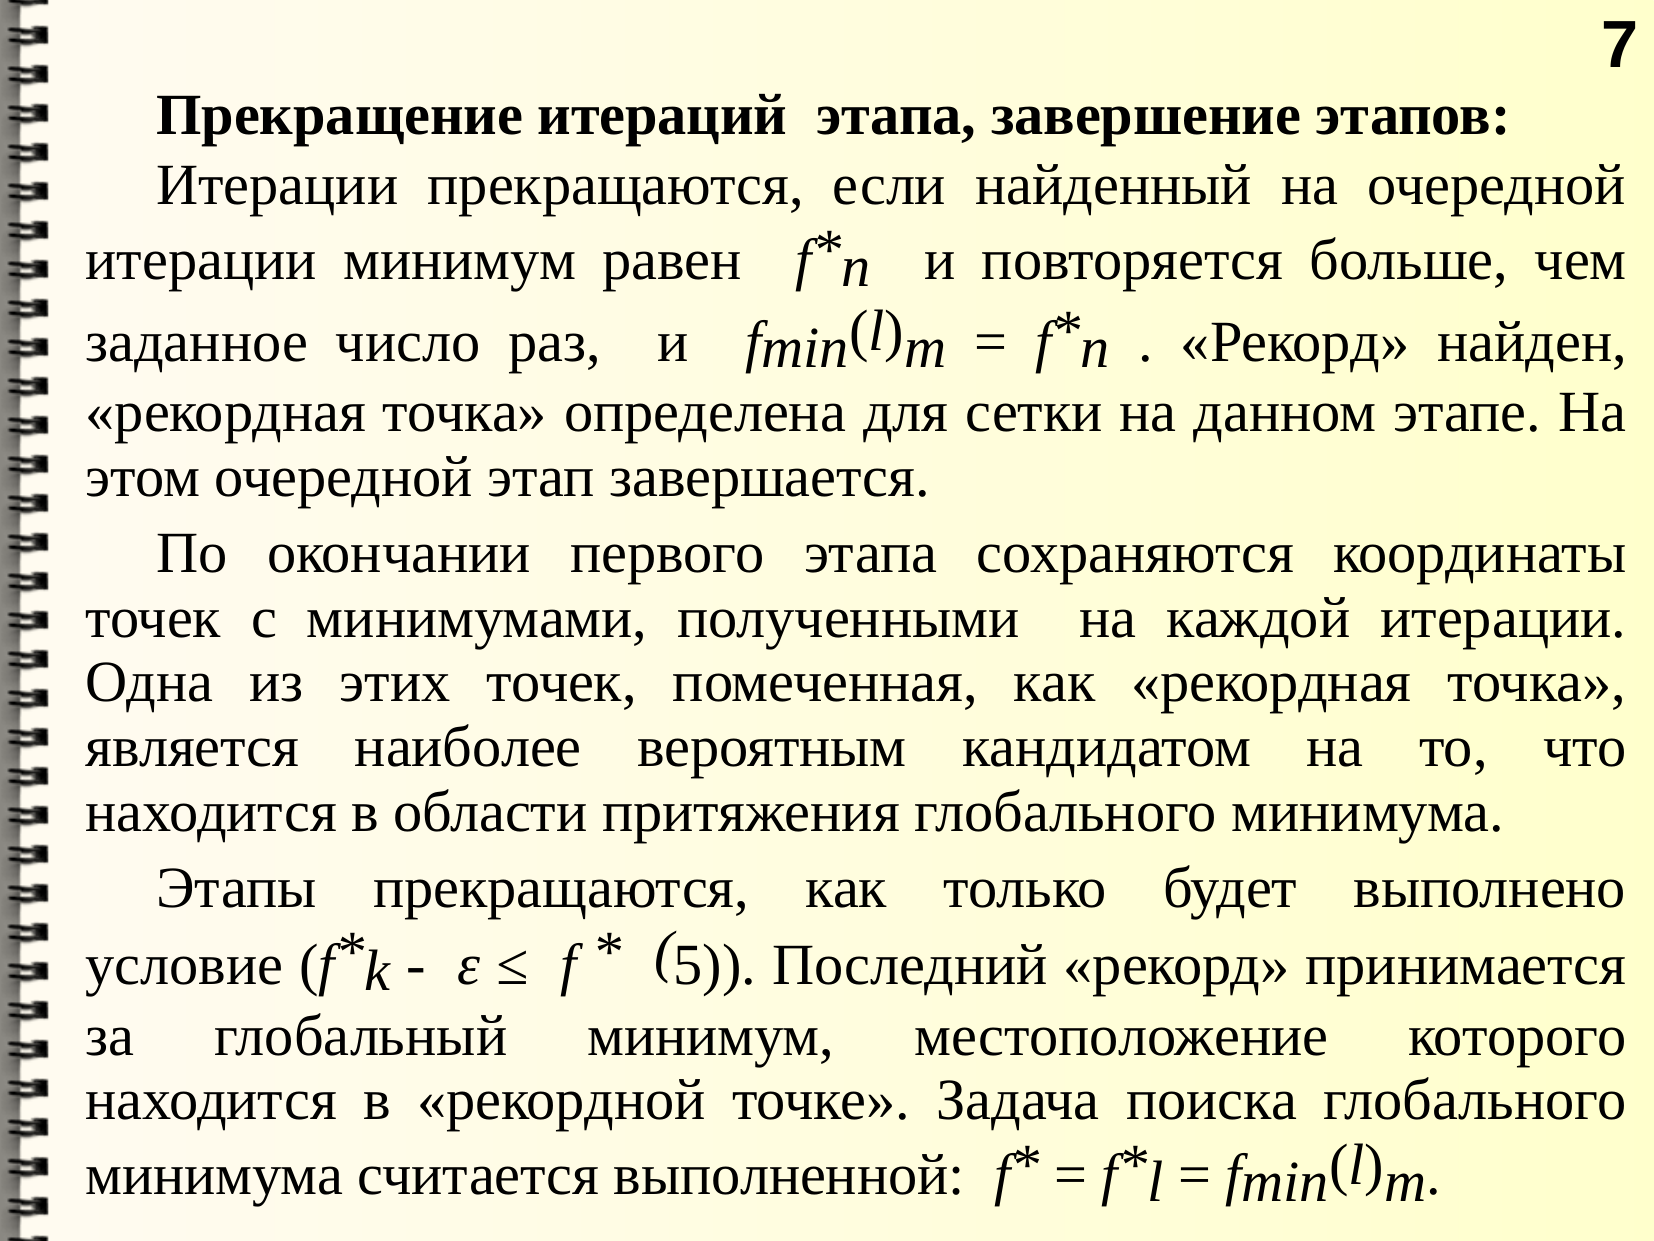

Прекращение итераций этапа, завершение этапов:
Итерации прекращаются, если найденный на очередной итерации минимум равен f*n и повторяется больше, чем заданное число раз, и fmin(l)m = f*n . «Рекорд» найден, «рекордная точка» определена для сетки на данном этапе. На этом очередной этап завершается.
По окончании первого этапа сохраняются координаты точек с минимумами, полученными на каждой итерации. Одна из этих точек, помеченная, как «рекордная точка», является наиболее вероятным кандидатом на то, что находится в области притяжения глобального минимума.
Этапы прекращаются, как только будет выполнено условие (f*k - ε ≤ f * (5)). Последний «рекорд» принимается за глобальный минимум, местоположение которого находится в «рекордной точке». Задача поиска глобального минимума считается выполненной: f* = f*l = fmin(l)m.